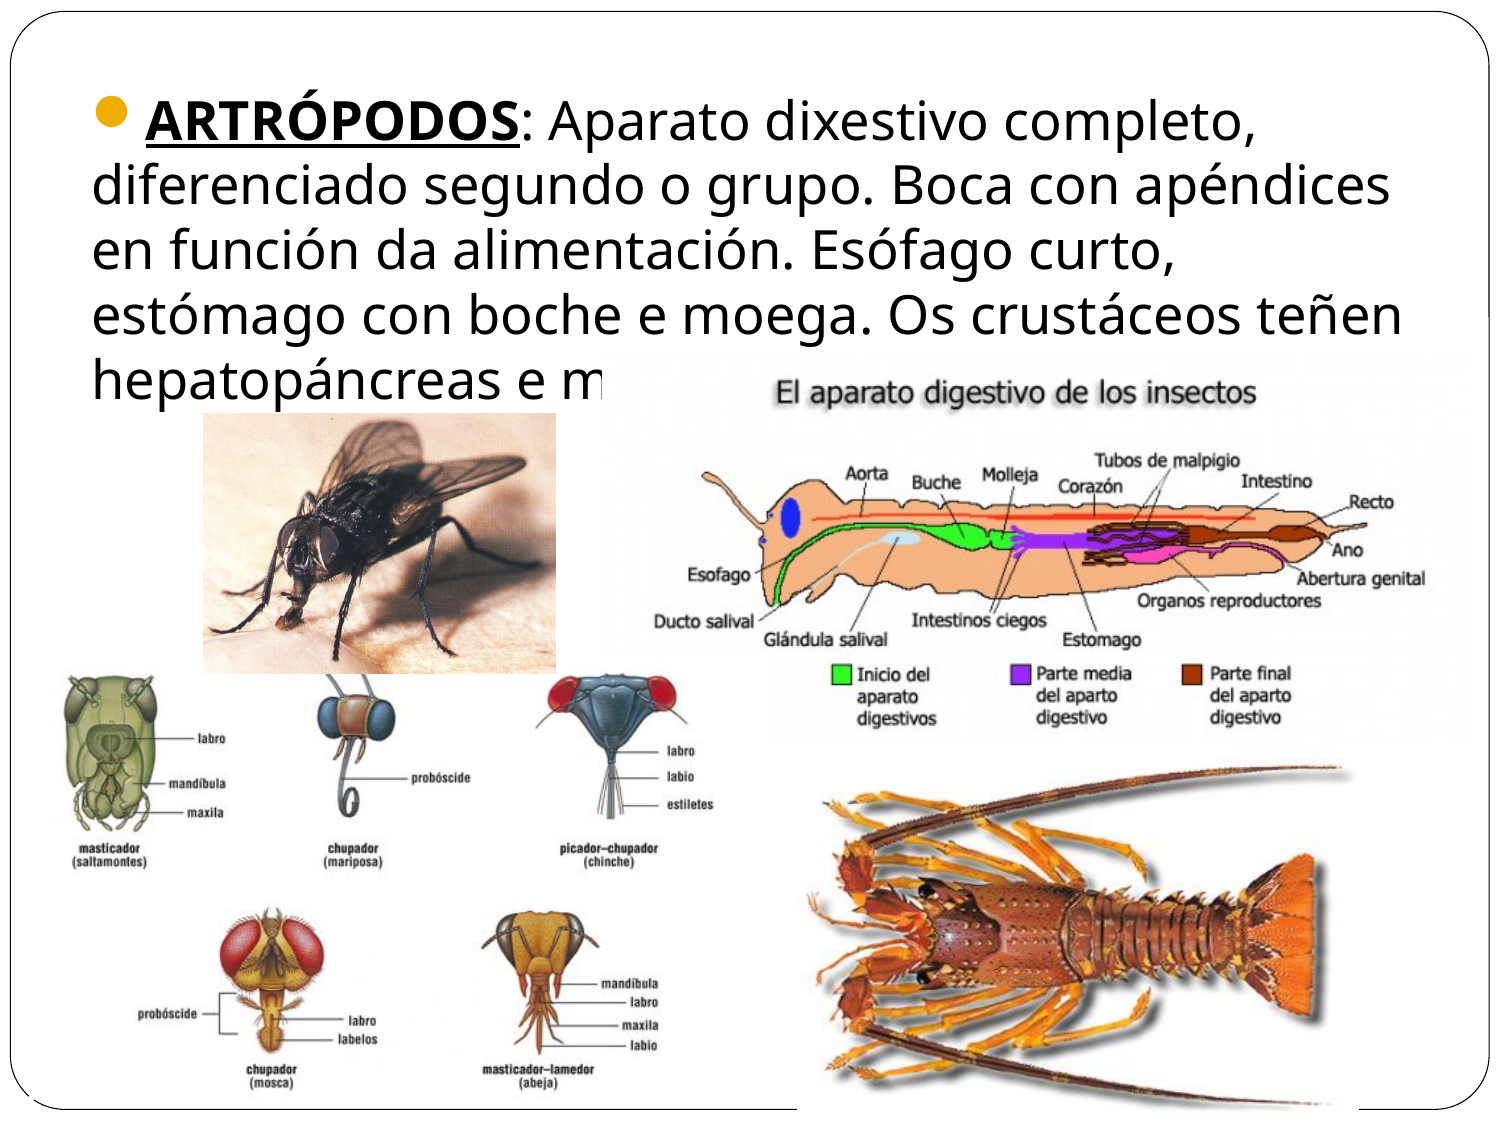

ARTRÓPODOS: Aparato dixestivo completo, diferenciado segundo o grupo. Boca con apéndices en función da alimentación. Esófago curto, estómago con boche e moega. Os crustáceos teñen hepatopáncreas e muiño gástrico.